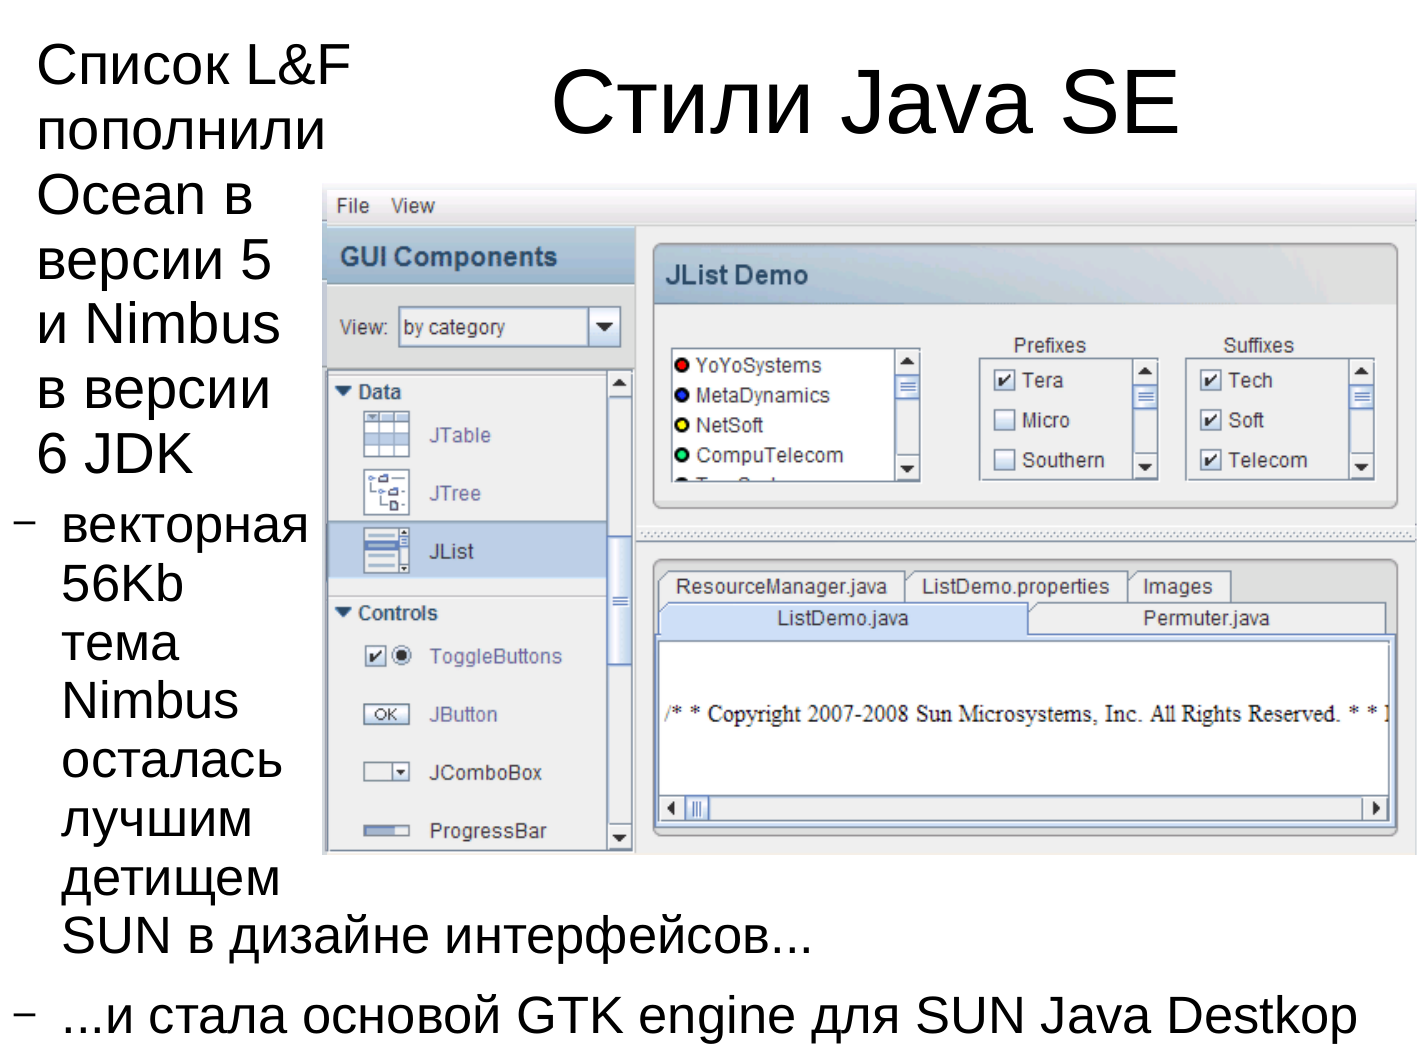

# Стили Java SE
Список L&F пополнили Ocean в
версии 5
и Nimbus
в версии
6 JDK
векторная
56Kb
тема
Nimbus
осталась
лучшим
детищем
SUN в дизайне интерфейсов...
...и стала основой GTK engine для SUN Java Destkop